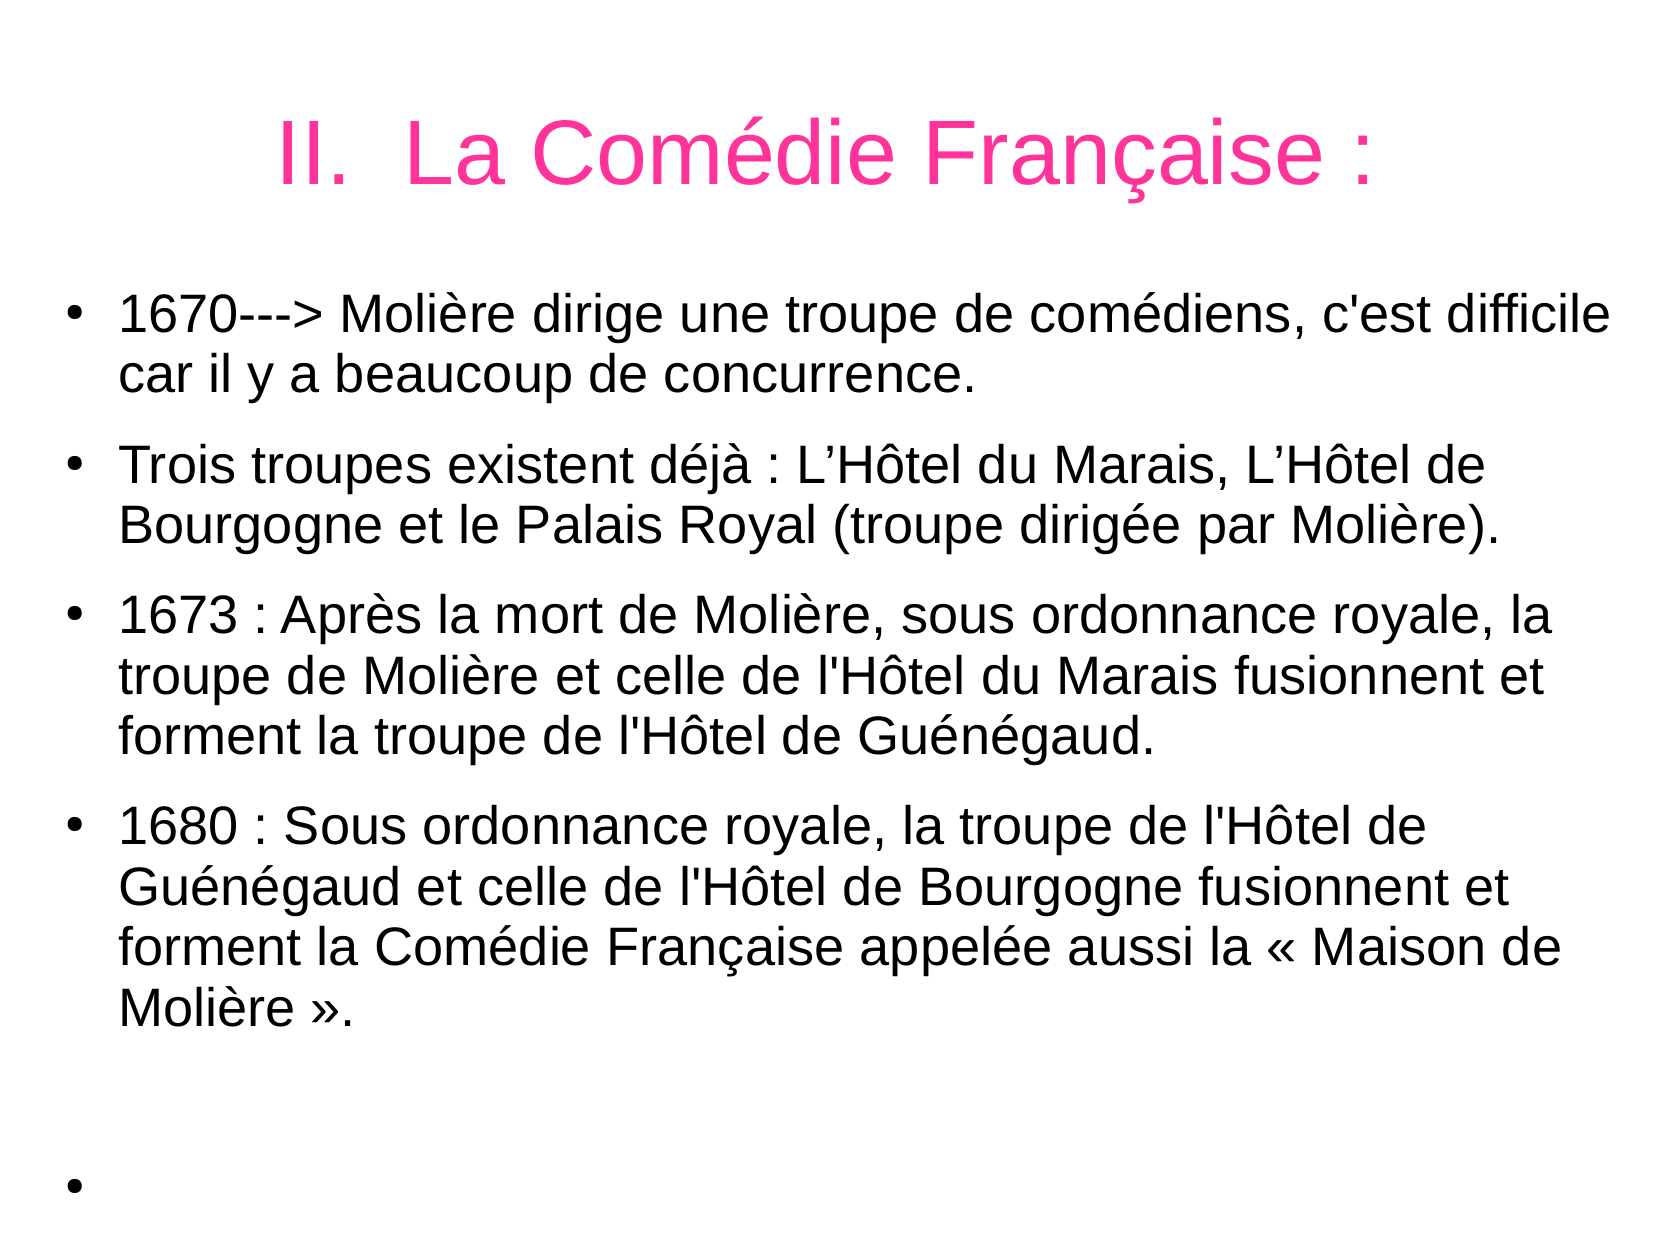

# II. La Comédie Française :
1670---> Molière dirige une troupe de comédiens, c'est difficile car il y a beaucoup de concurrence.
Trois troupes existent déjà : L’Hôtel du Marais, L’Hôtel de Bourgogne et le Palais Royal (troupe dirigée par Molière).
1673 : Après la mort de Molière, sous ordonnance royale, la troupe de Molière et celle de l'Hôtel du Marais fusionnent et forment la troupe de l'Hôtel de Guénégaud.
1680 : Sous ordonnance royale, la troupe de l'Hôtel de Guénégaud et celle de l'Hôtel de Bourgogne fusionnent et forment la Comédie Française appelée aussi la « Maison de Molière ».